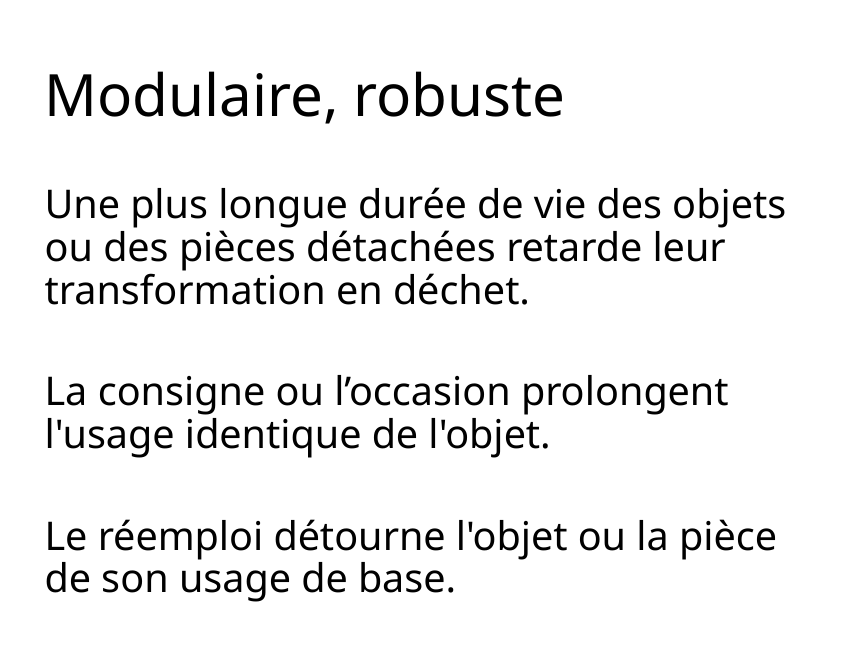

# Modulaire, robuste
Une plus longue durée de vie des objets ou des pièces détachées retarde leur transformation en déchet.
La consigne ou l’occasion prolongent l'usage identique de l'objet.
Le réemploi détourne l'objet ou la pièce de son usage de base.